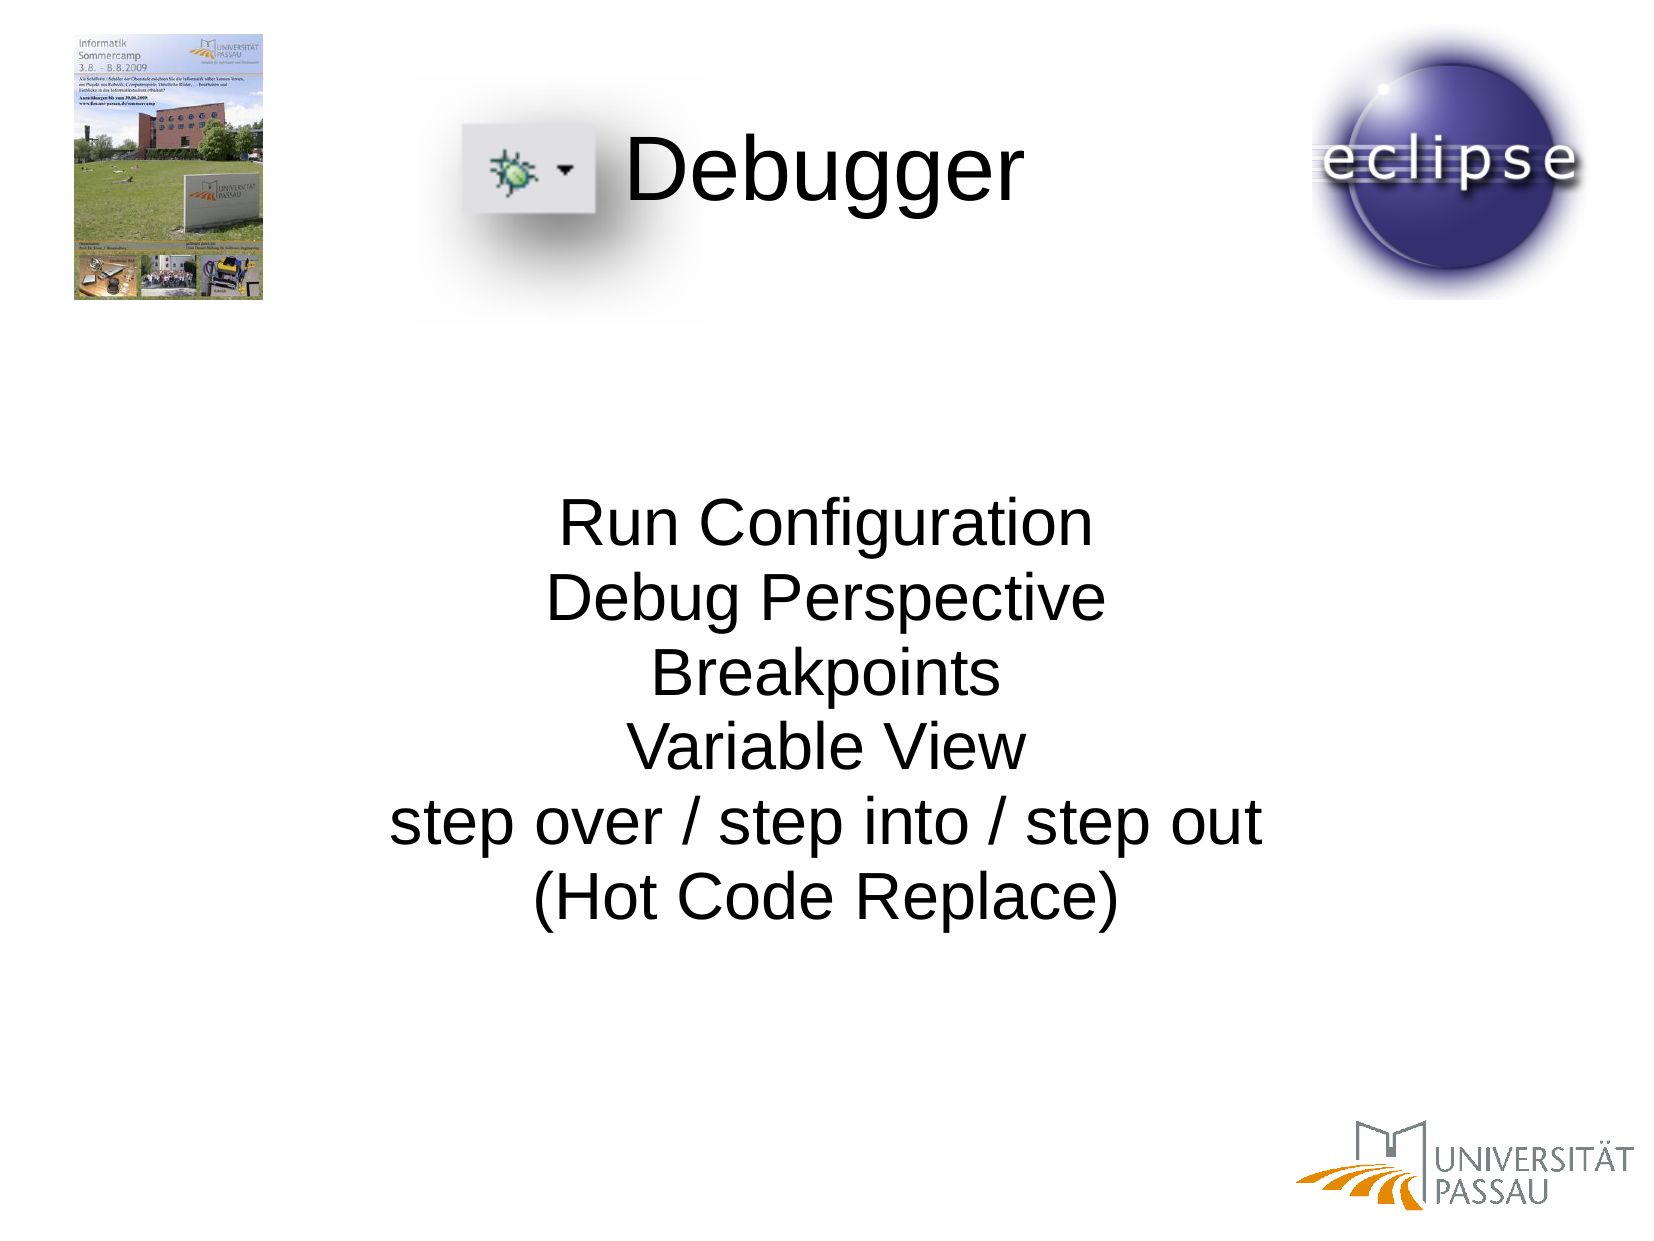

# Debugger
Run Configuration
Debug Perspective
Breakpoints
Variable View
step over / step into / step out
(Hot Code Replace)